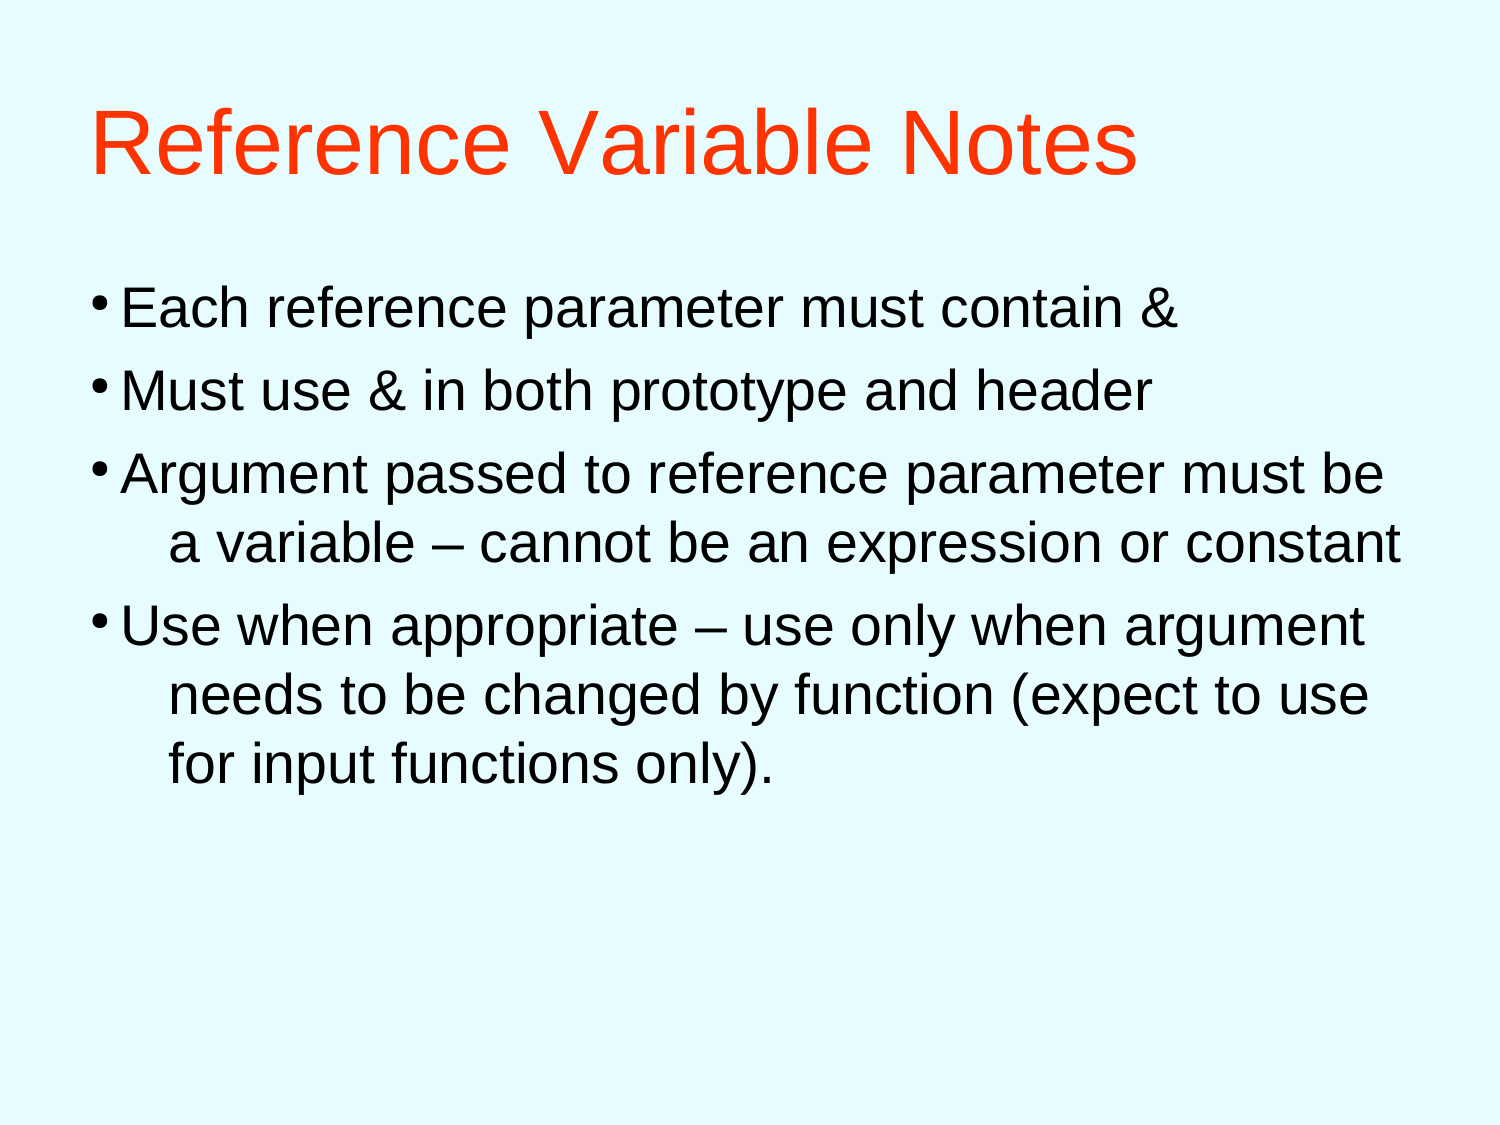

# Reference Variable Notes
Each reference parameter must contain &
Must use & in both prototype and header
Argument passed to reference parameter must be a variable – cannot be an expression or constant
Use when appropriate – use only when argument needs to be changed by function (expect to use for input functions only).